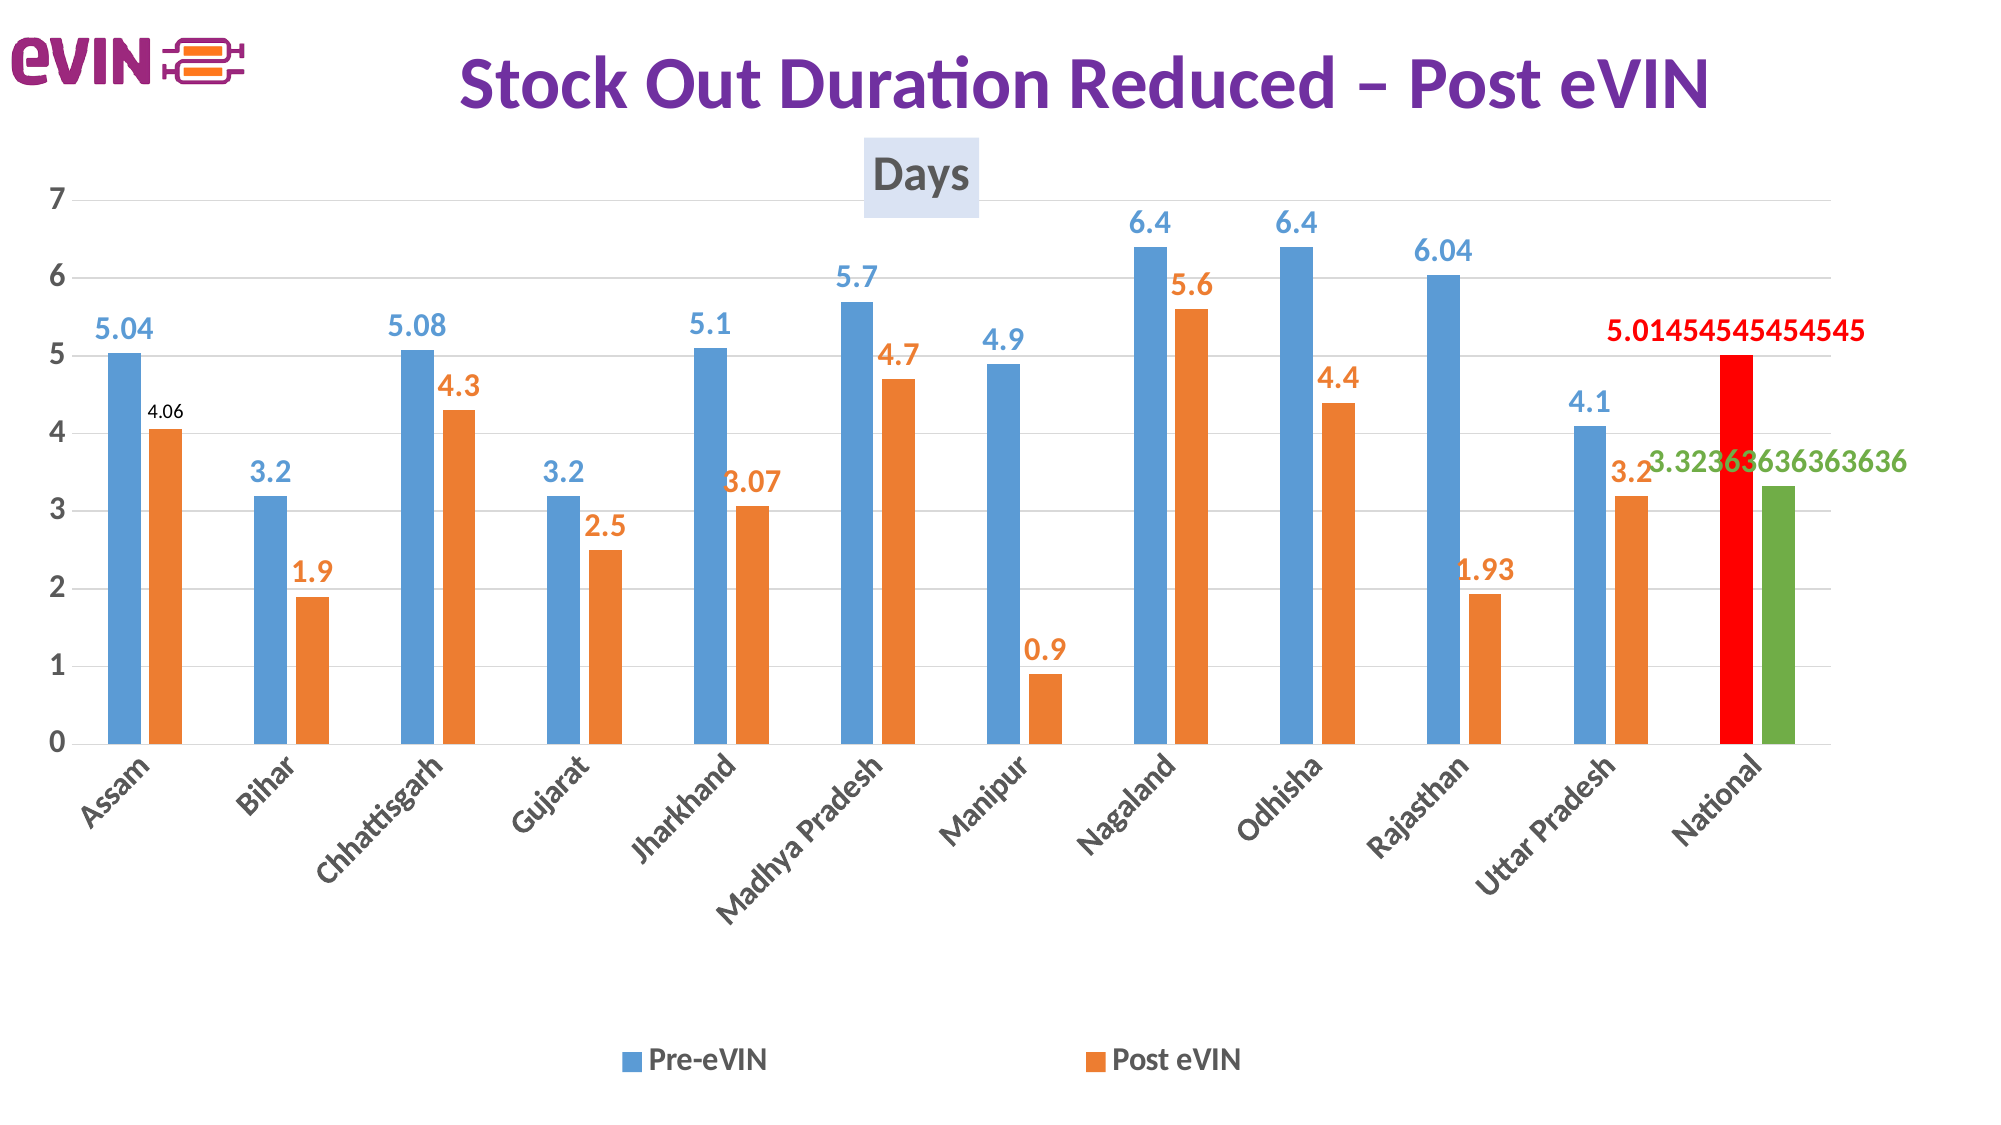

# Stock Out Duration Reduced – Post eVIN
### Chart: Days
| Category | Pre-eVIN | Post eVIN |
|---|---|---|
| Assam | 5.04 | 4.06 |
| Bihar | 3.2 | 1.9 |
| Chhattisgarh | 5.08 | 4.3 |
| Gujarat | 3.2 | 2.5 |
| Jharkhand | 5.1 | 3.07 |
| Madhya Pradesh | 5.7 | 4.7 |
| Manipur | 4.9 | 0.9 |
| Nagaland | 6.4 | 5.6 |
| Odhisha | 6.4 | 4.4 |
| Rajasthan | 6.04 | 1.93 |
| Uttar Pradesh | 4.1 | 3.2 |
| National | 5.01454545454545 | 3.32363636363636 |